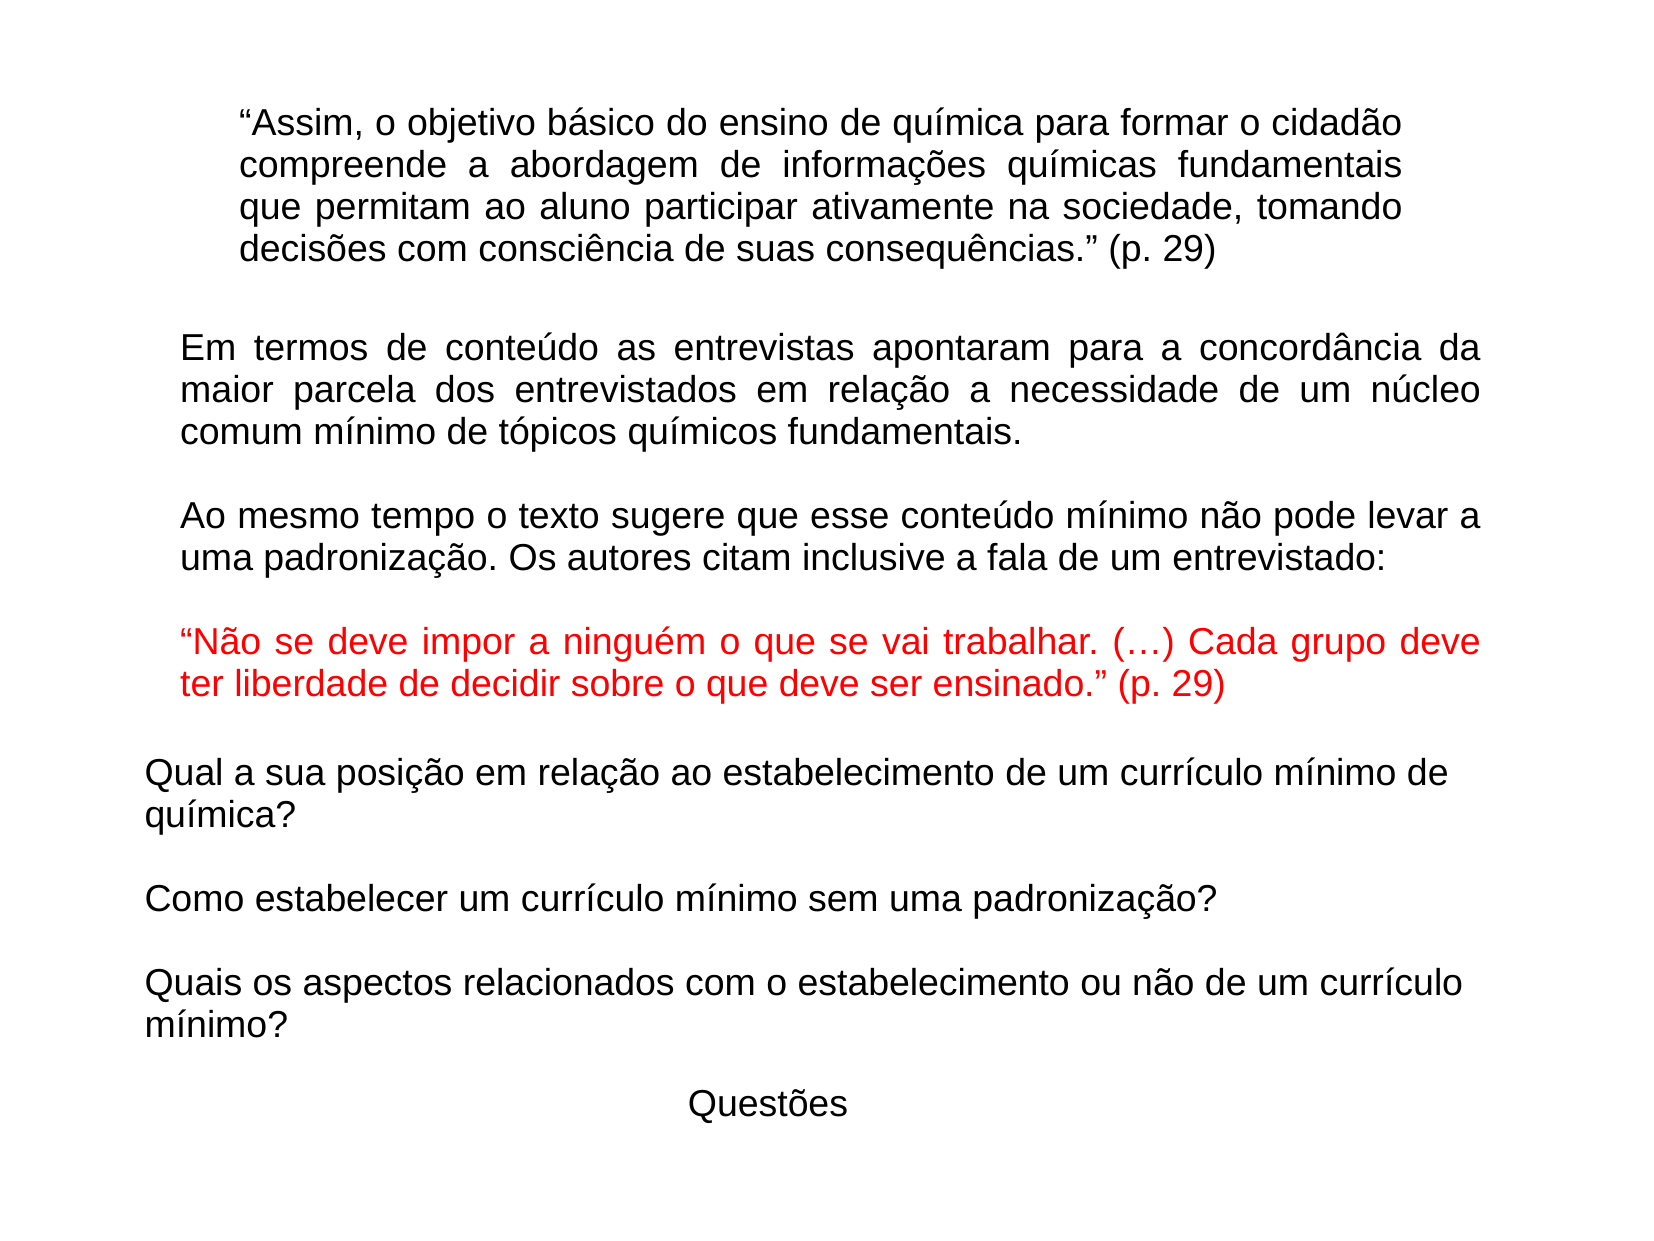

“Assim, o objetivo básico do ensino de química para formar o cidadão compreende a abordagem de informações químicas fundamentais que permitam ao aluno participar ativamente na sociedade, tomando decisões com consciência de suas consequências.” (p. 29)
Em termos de conteúdo as entrevistas apontaram para a concordância da maior parcela dos entrevistados em relação a necessidade de um núcleo comum mínimo de tópicos químicos fundamentais.
Ao mesmo tempo o texto sugere que esse conteúdo mínimo não pode levar a uma padronização. Os autores citam inclusive a fala de um entrevistado:
“Não se deve impor a ninguém o que se vai trabalhar. (…) Cada grupo deve ter liberdade de decidir sobre o que deve ser ensinado.” (p. 29)
Qual a sua posição em relação ao estabelecimento de um currículo mínimo de química?
Como estabelecer um currículo mínimo sem uma padronização?
Quais os aspectos relacionados com o estabelecimento ou não de um currículo mínimo?
Questões